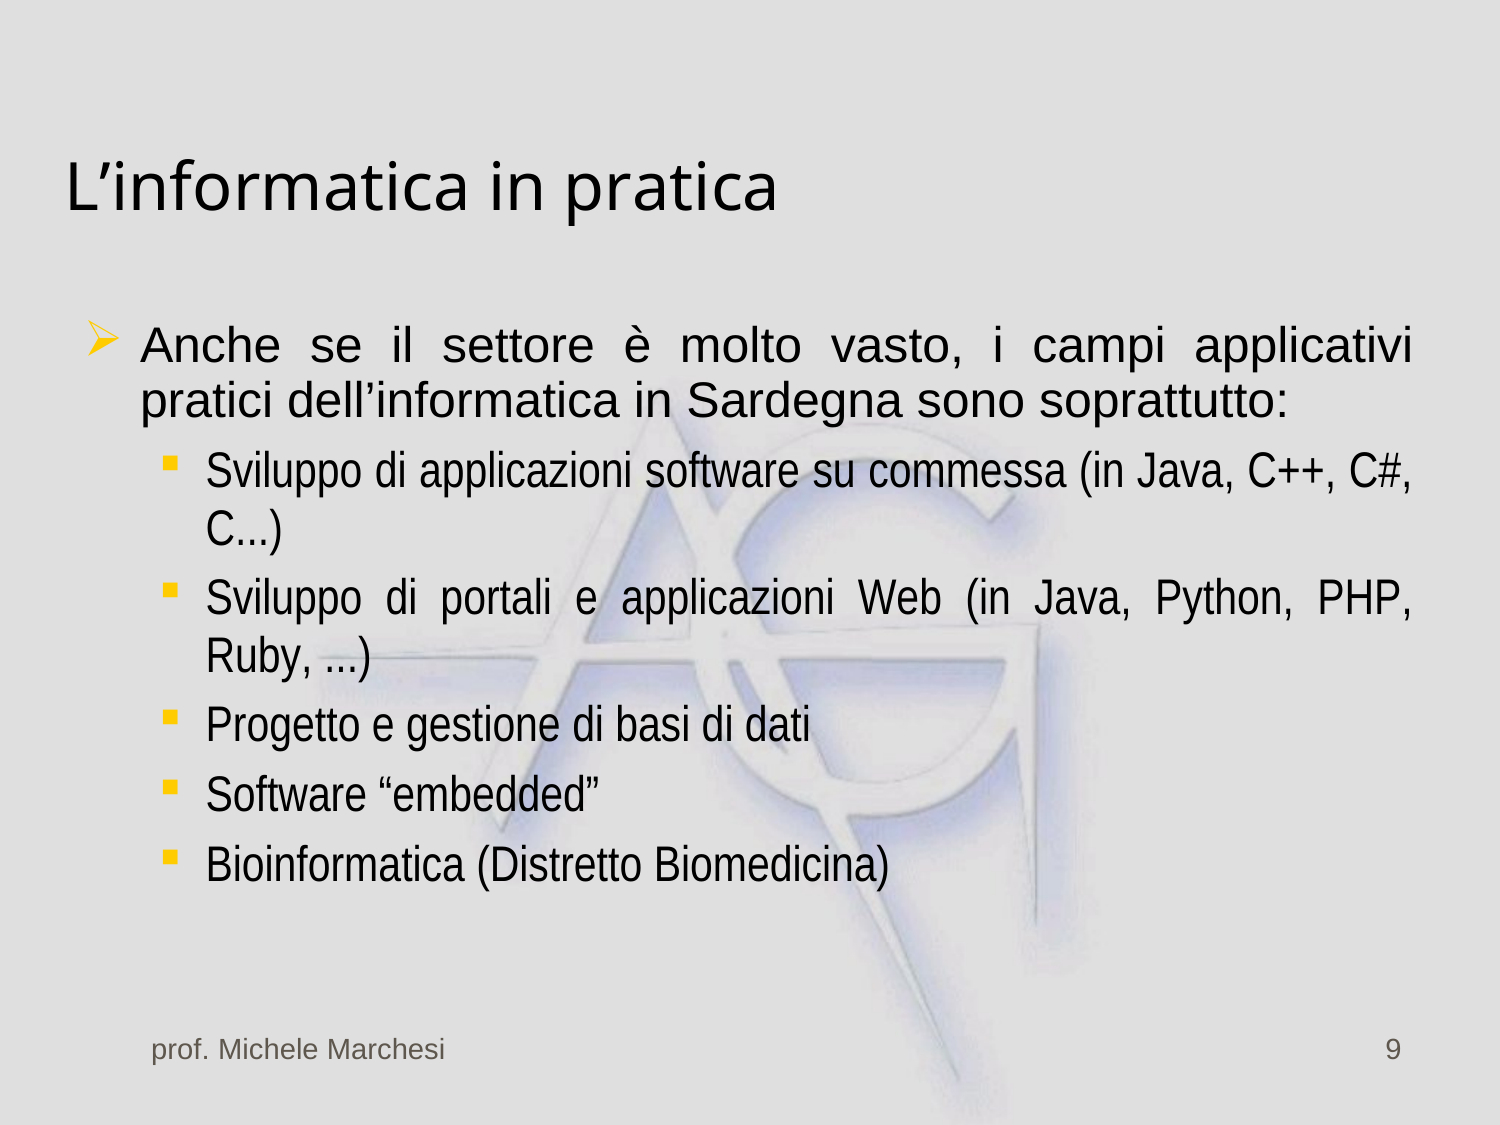

# L’informatica in pratica
Anche se il settore è molto vasto, i campi applicativi pratici dell’informatica in Sardegna sono soprattutto:
Sviluppo di applicazioni software su commessa (in Java, C++, C#, C...)
Sviluppo di portali e applicazioni Web (in Java, Python, PHP, Ruby, ...)
Progetto e gestione di basi di dati
Software “embedded”
Bioinformatica (Distretto Biomedicina)
© 2002 Giorgio Giacinto
9